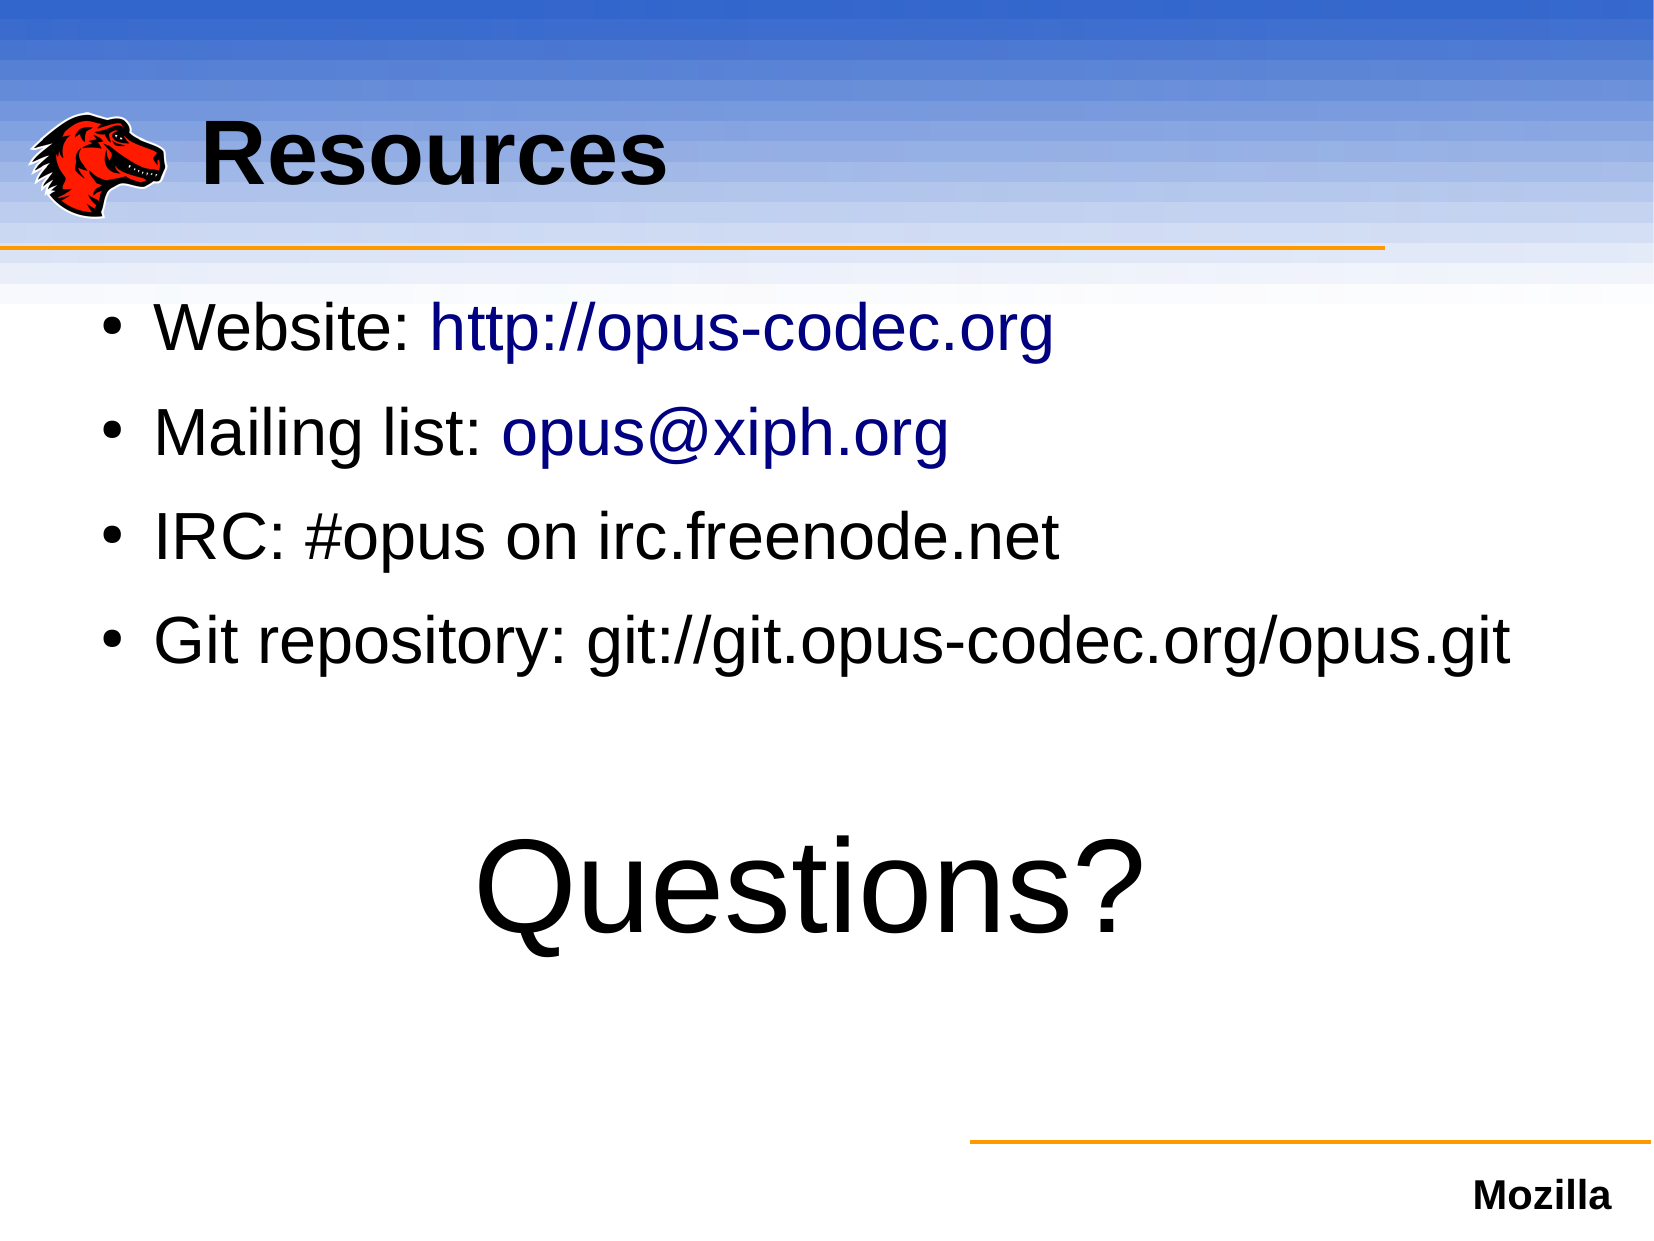

# Resources
Website: http://opus-codec.org
Mailing list: opus@xiph.org
IRC: #opus on irc.freenode.net
Git repository: git://git.opus-codec.org/opus.git
Questions?